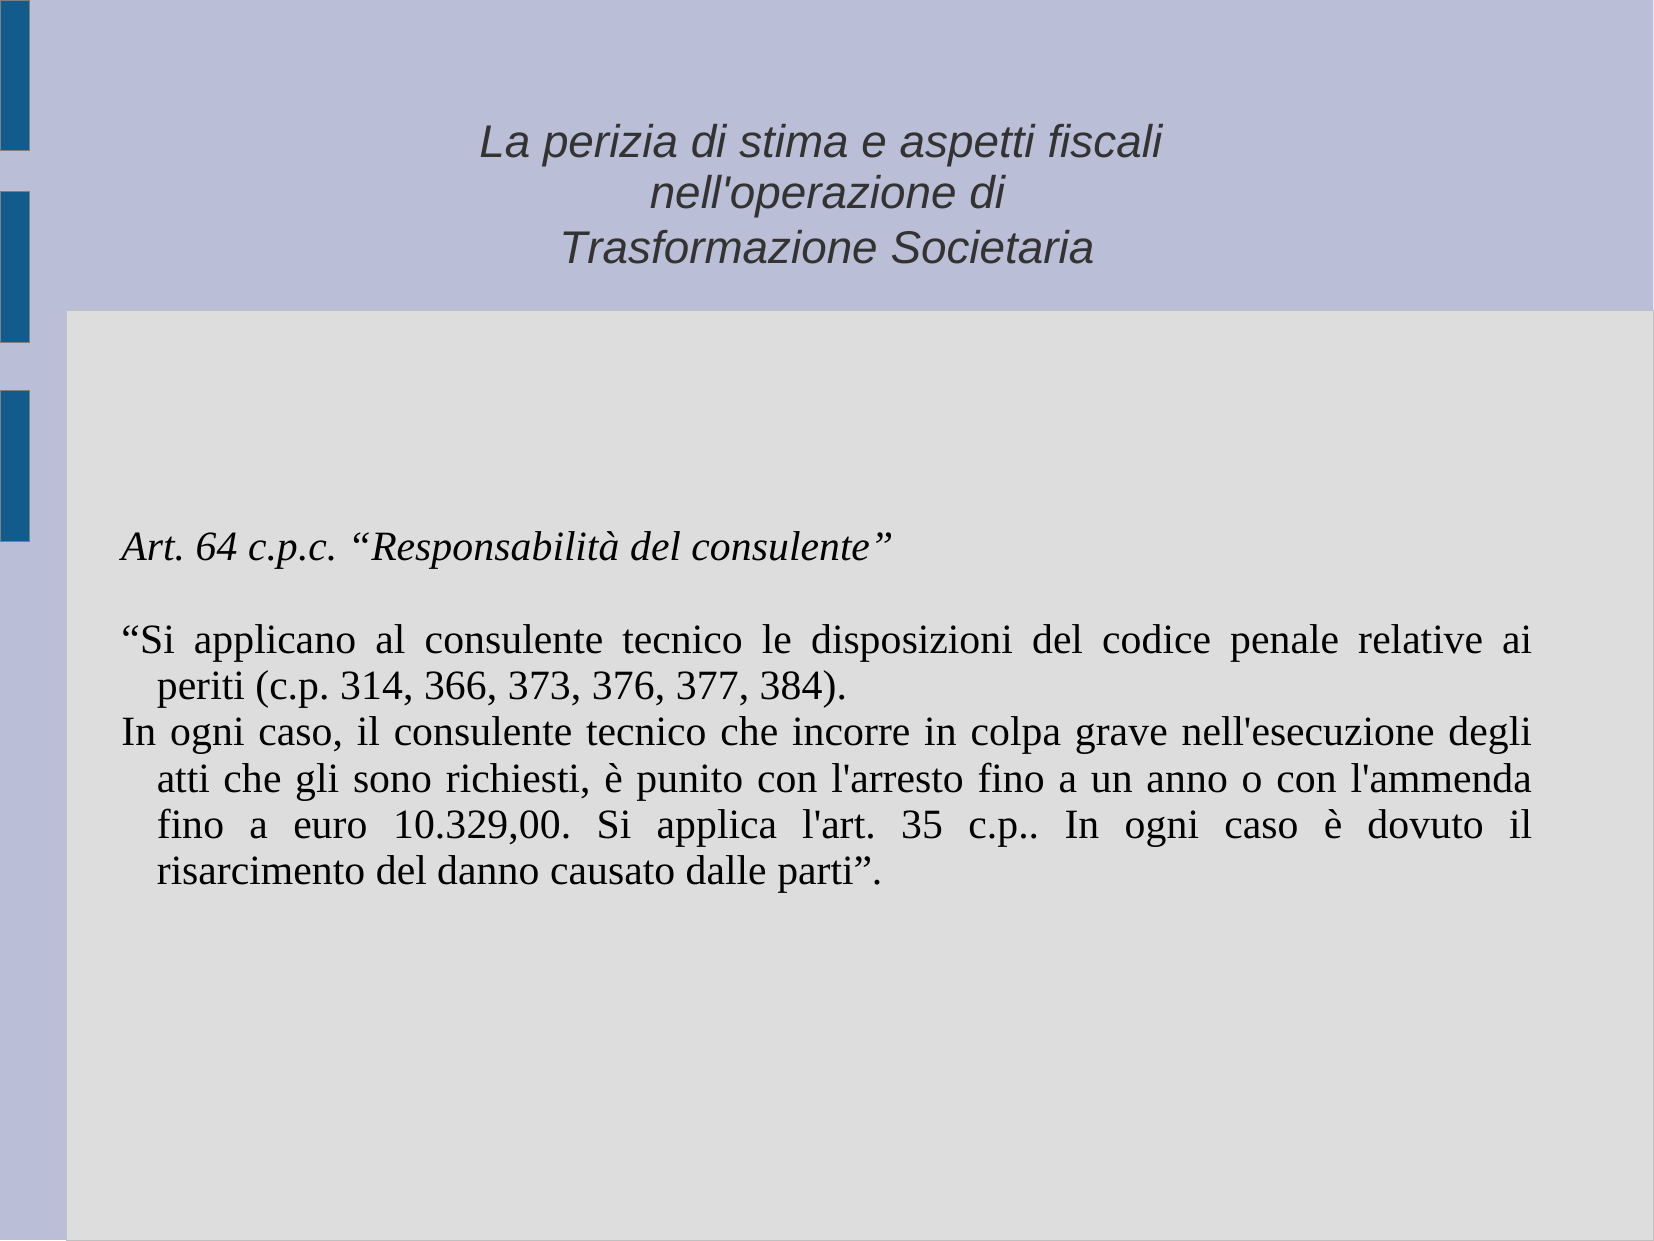

# La perizia di stima e aspetti fiscali nell'operazione di Trasformazione Societaria
Art. 64 c.p.c. “Responsabilità del consulente”
“Si applicano al consulente tecnico le disposizioni del codice penale relative ai periti (c.p. 314, 366, 373, 376, 377, 384).
In ogni caso, il consulente tecnico che incorre in colpa grave nell'esecuzione degli atti che gli sono richiesti, è punito con l'arresto fino a un anno o con l'ammenda fino a euro 10.329,00. Si applica l'art. 35 c.p.. In ogni caso è dovuto il risarcimento del danno causato dalle parti”.